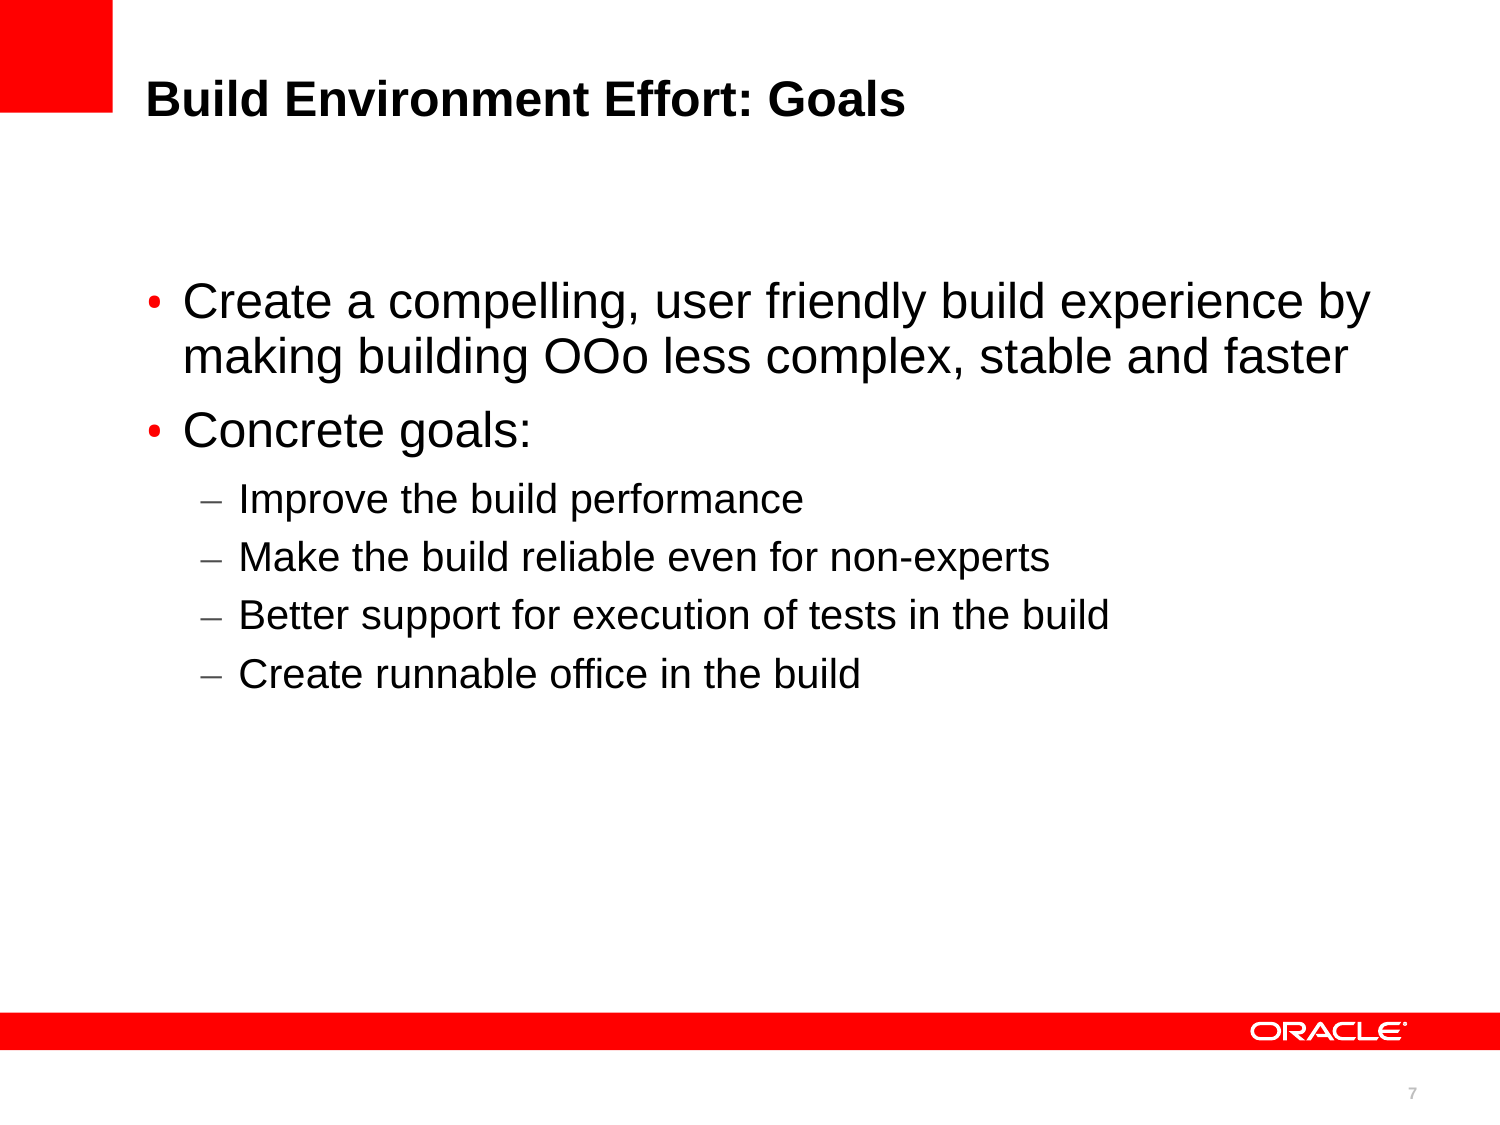

# Build Environment Effort: Goals
Create a compelling, user friendly build experience by making building OOo less complex, stable and faster
Concrete goals:
Improve the build performance
Make the build reliable even for non-experts
Better support for execution of tests in the build
Create runnable office in the build